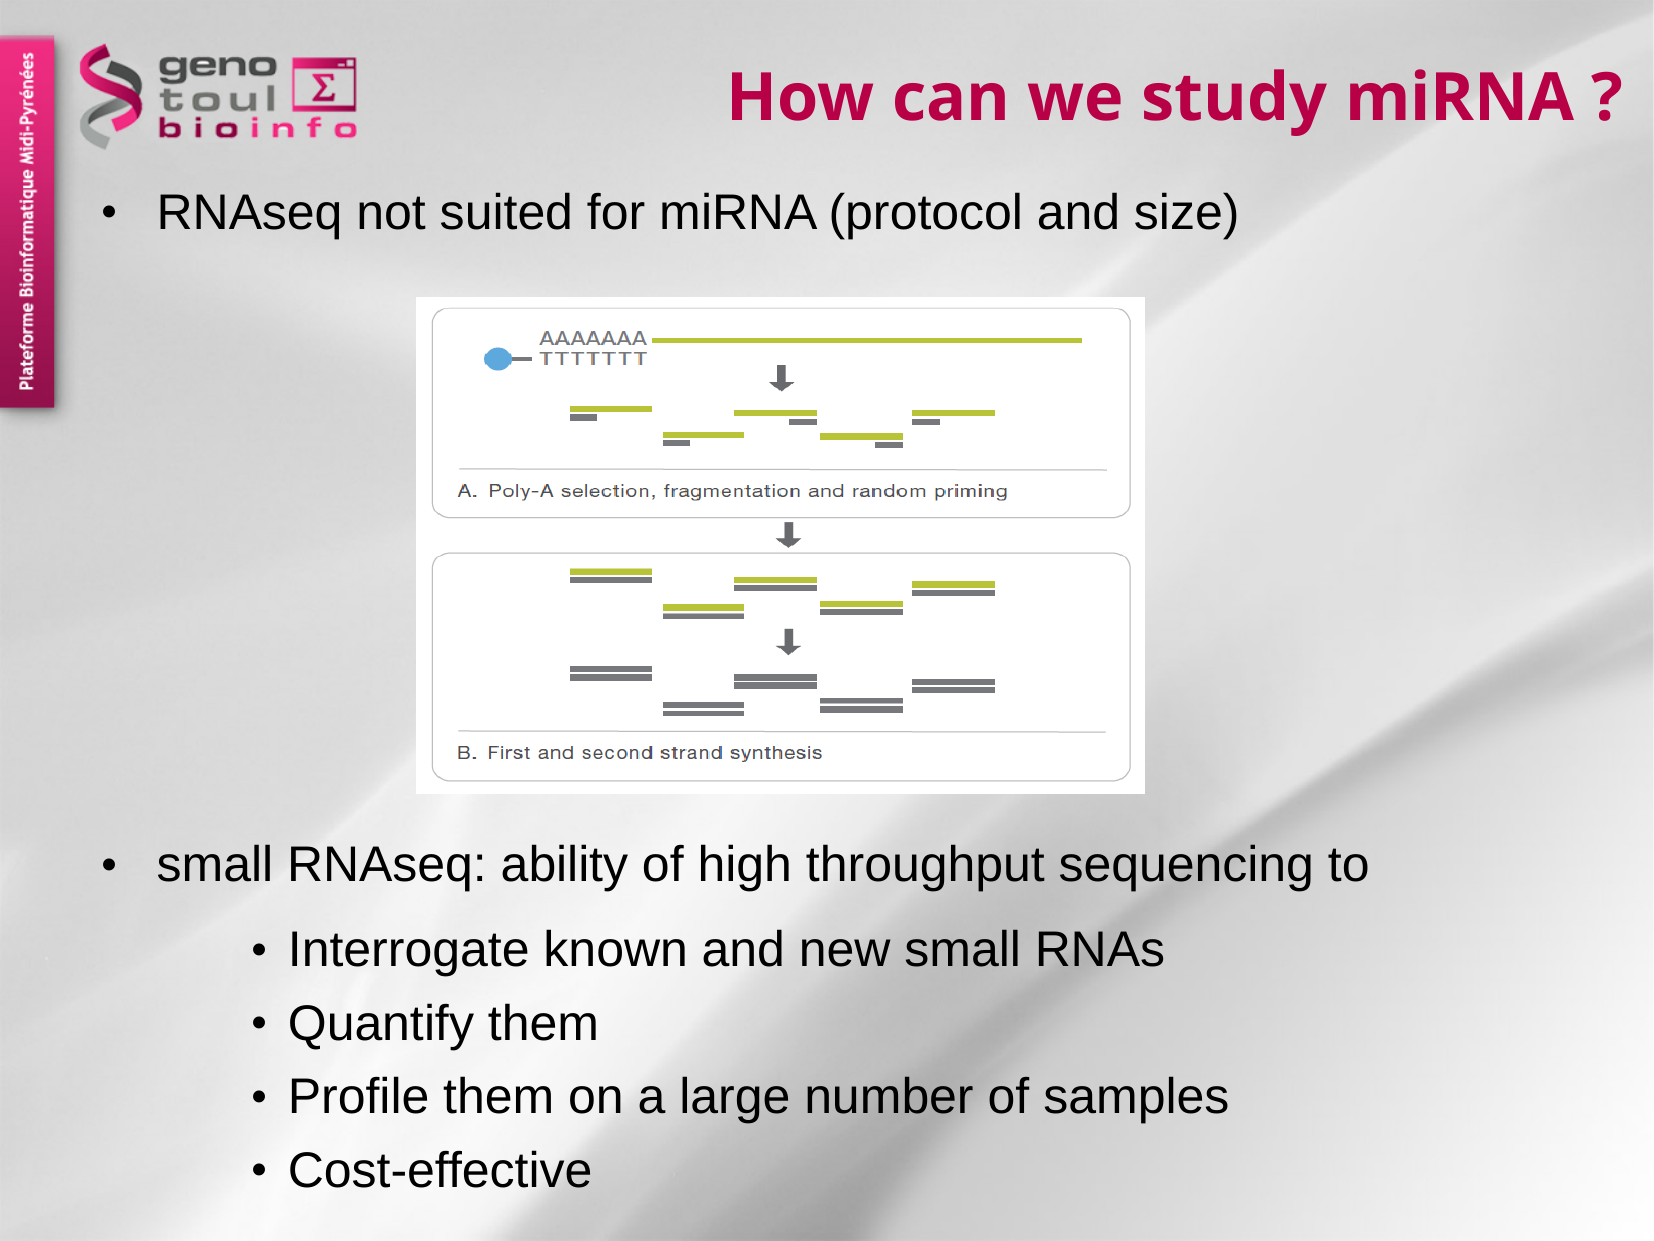

# How can we study miRNA ?
RNAseq not suited for miRNA (protocol and size)
small RNAseq: ability of high throughput sequencing to
Interrogate known and new small RNAs
Quantify them
Profile them on a large number of samples
Cost-effective